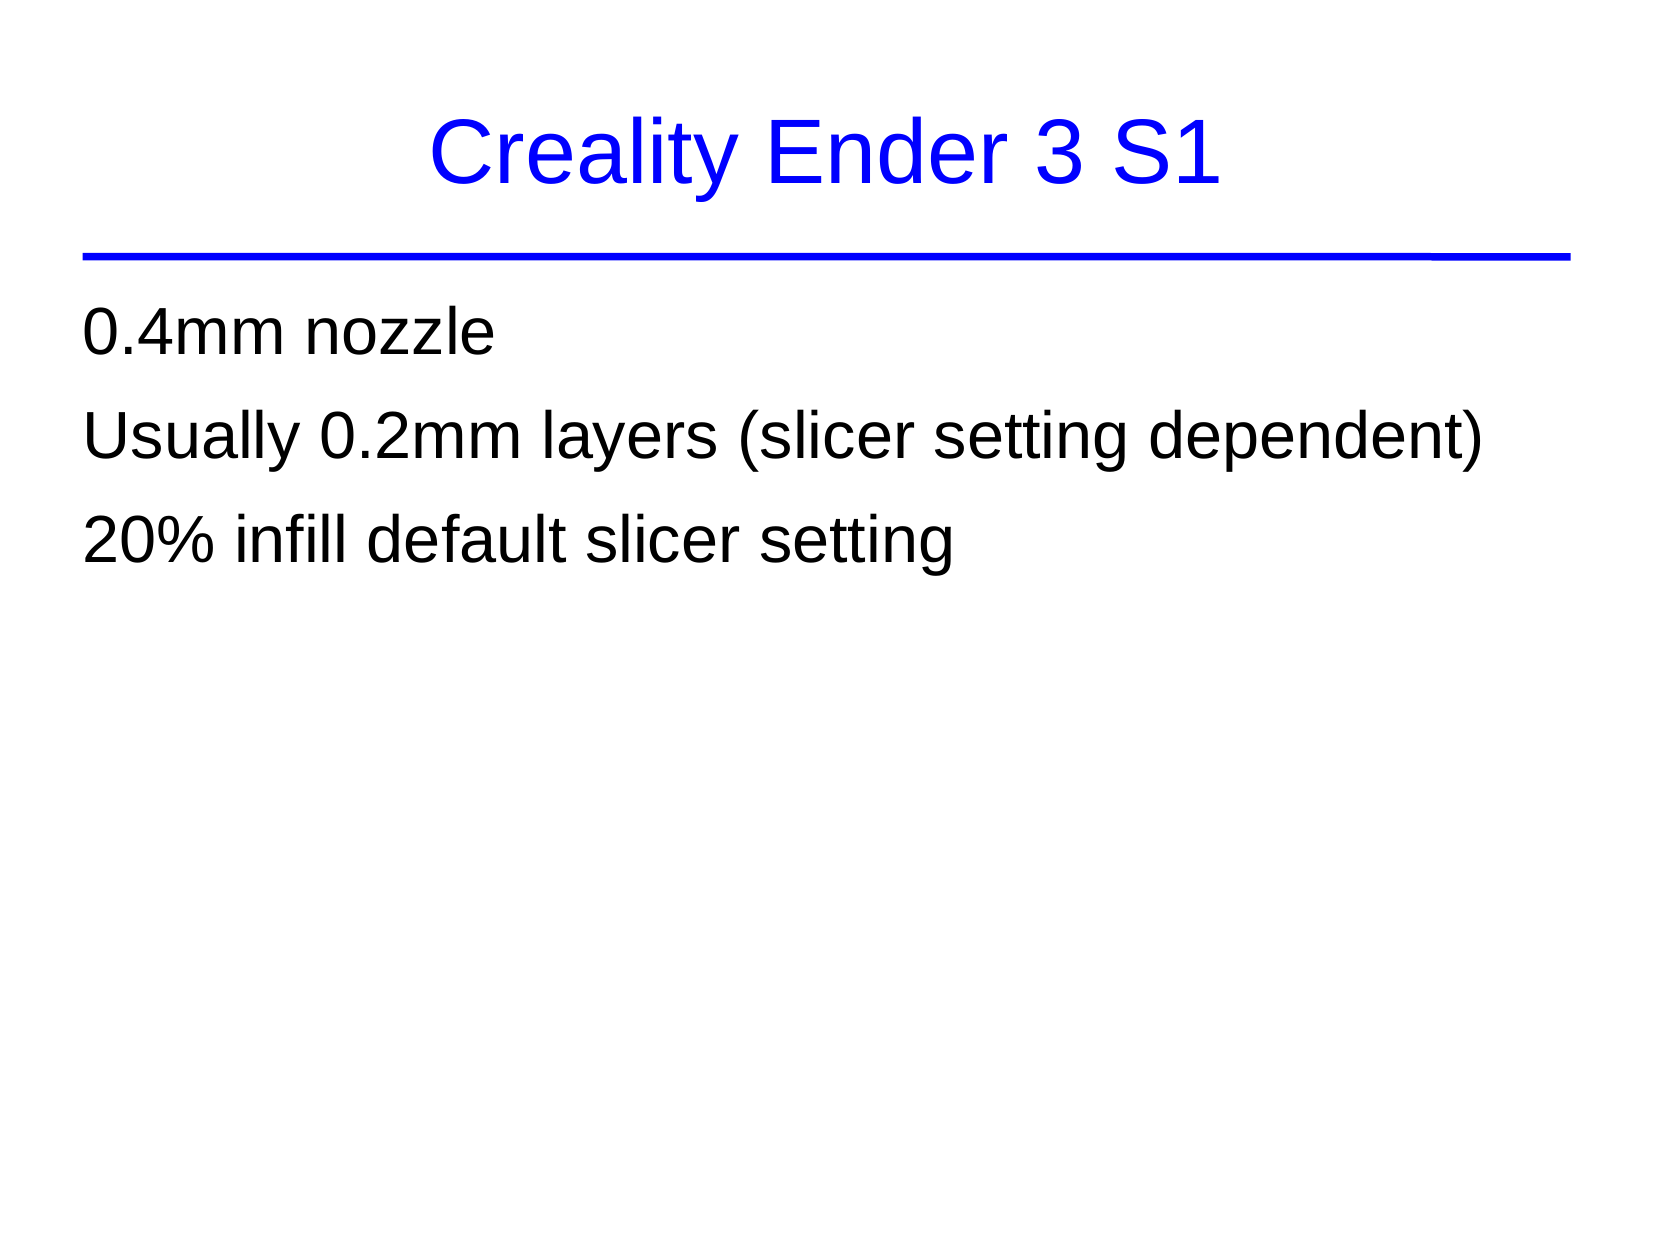

# Creality Ender 3 S1
0.4mm nozzle
Usually 0.2mm layers (slicer setting dependent)
20% infill default slicer setting